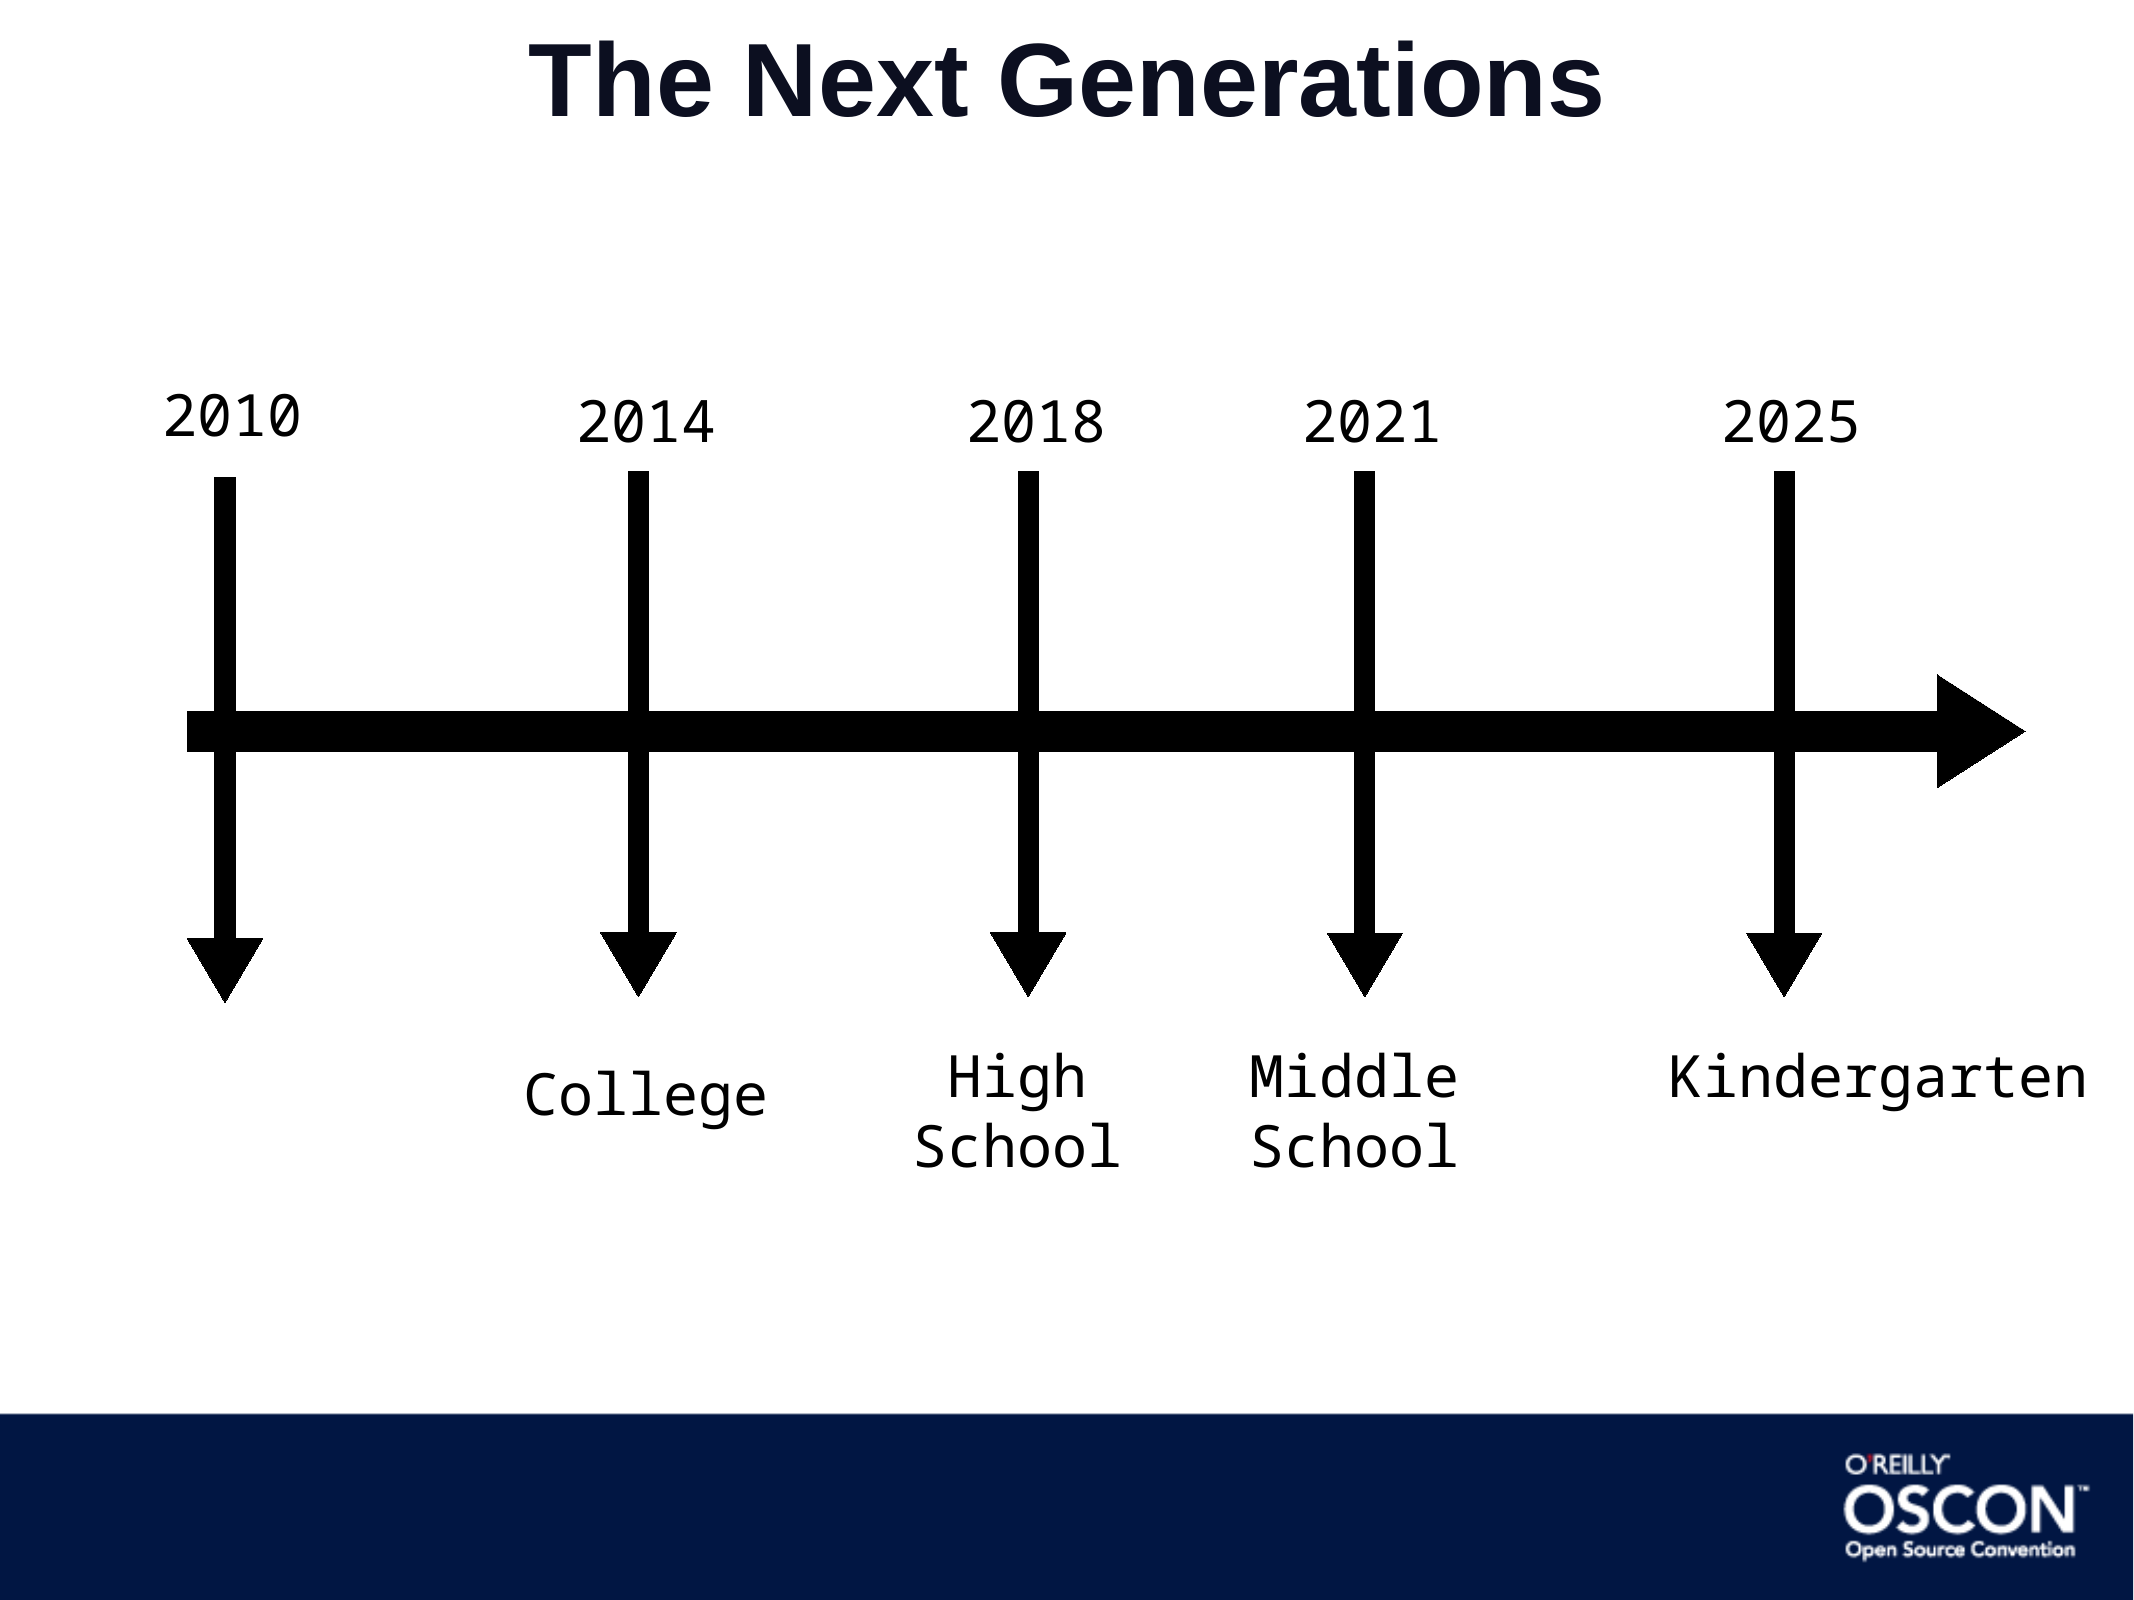

# The Next Generations
2010
2014
2018
2021
2025
High
School
Middle
School
Kindergarten
College